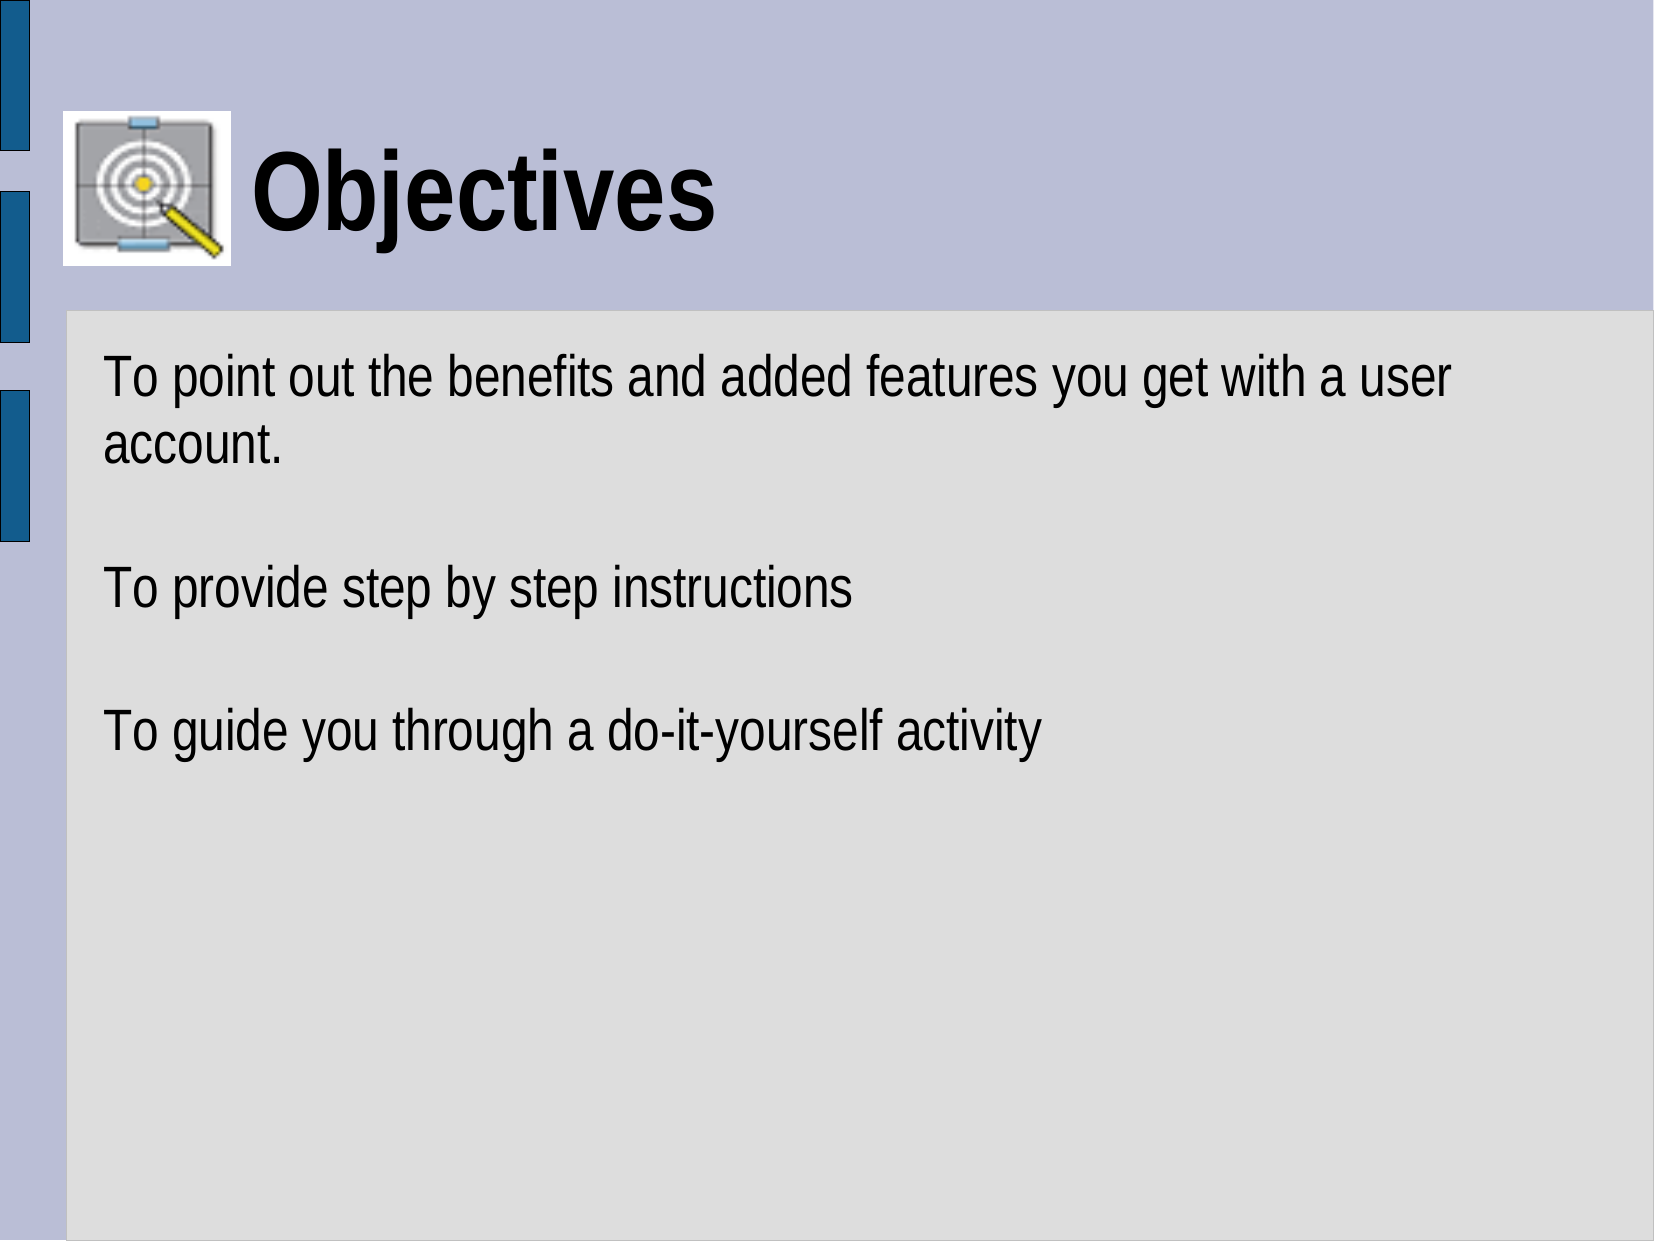

Objectives
To point out the benefits and added features you get with a user account.
To provide step by step instructions
To guide you through a do-it-yourself activity